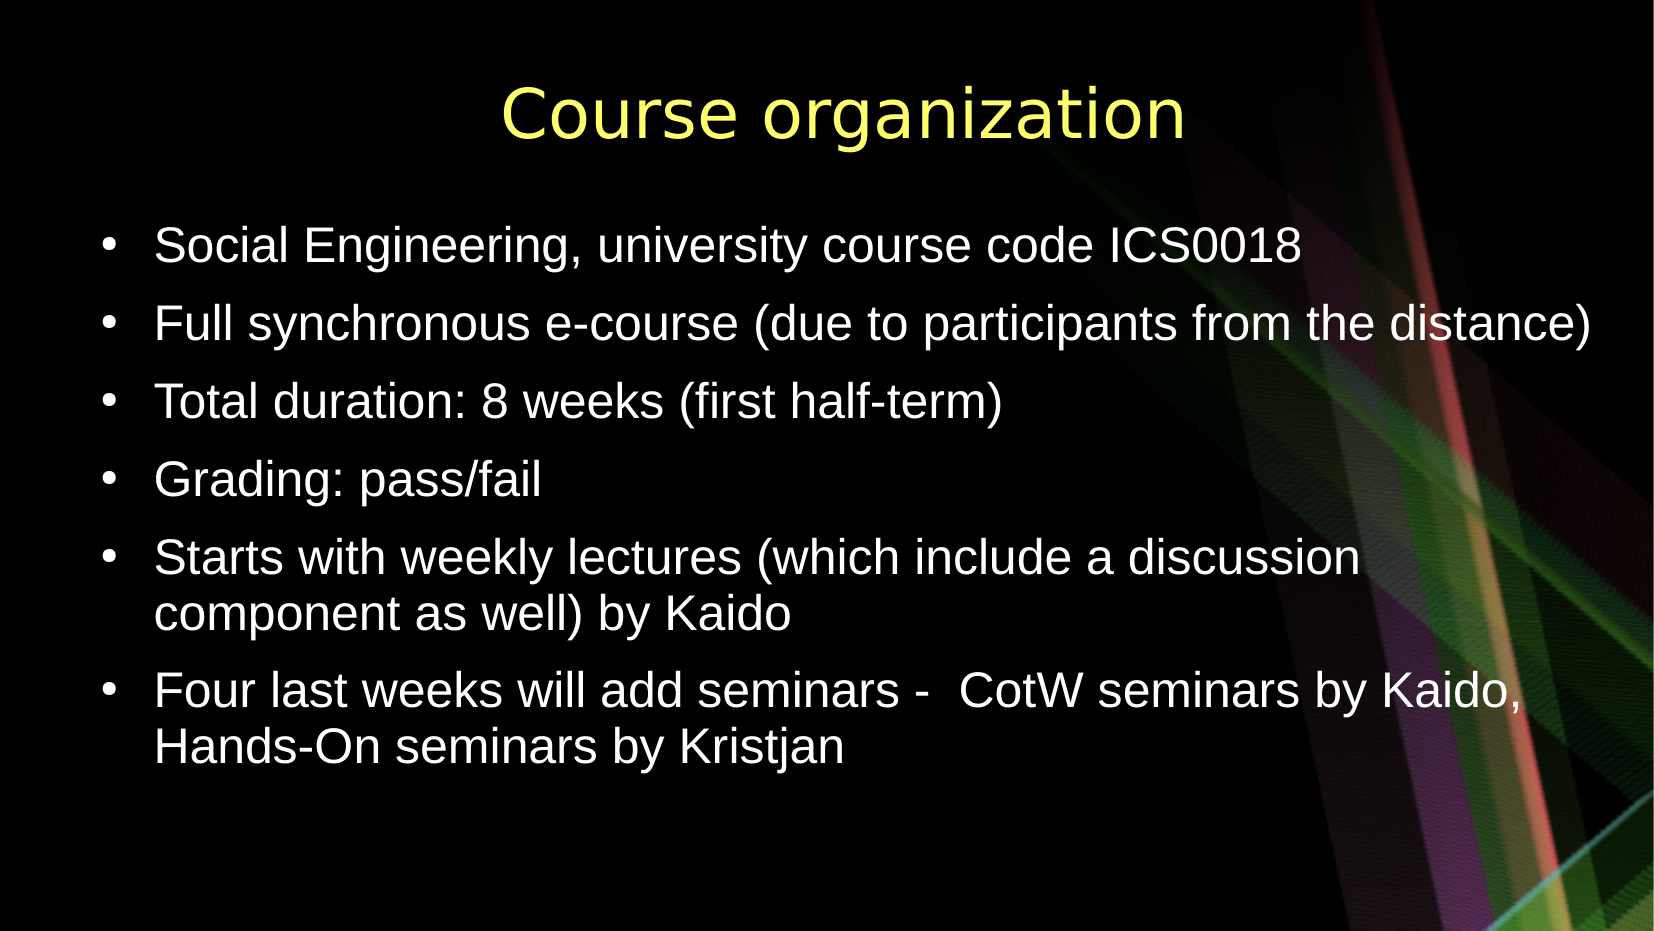

# Course organization
Social Engineering, university course code ICS0018
Full synchronous e-course (due to participants from the distance)
Total duration: 8 weeks (first half-term)
Grading: pass/fail
Starts with weekly lectures (which include a discussion component as well) by Kaido
Four last weeks will add seminars - CotW seminars by Kaido, Hands-On seminars by Kristjan